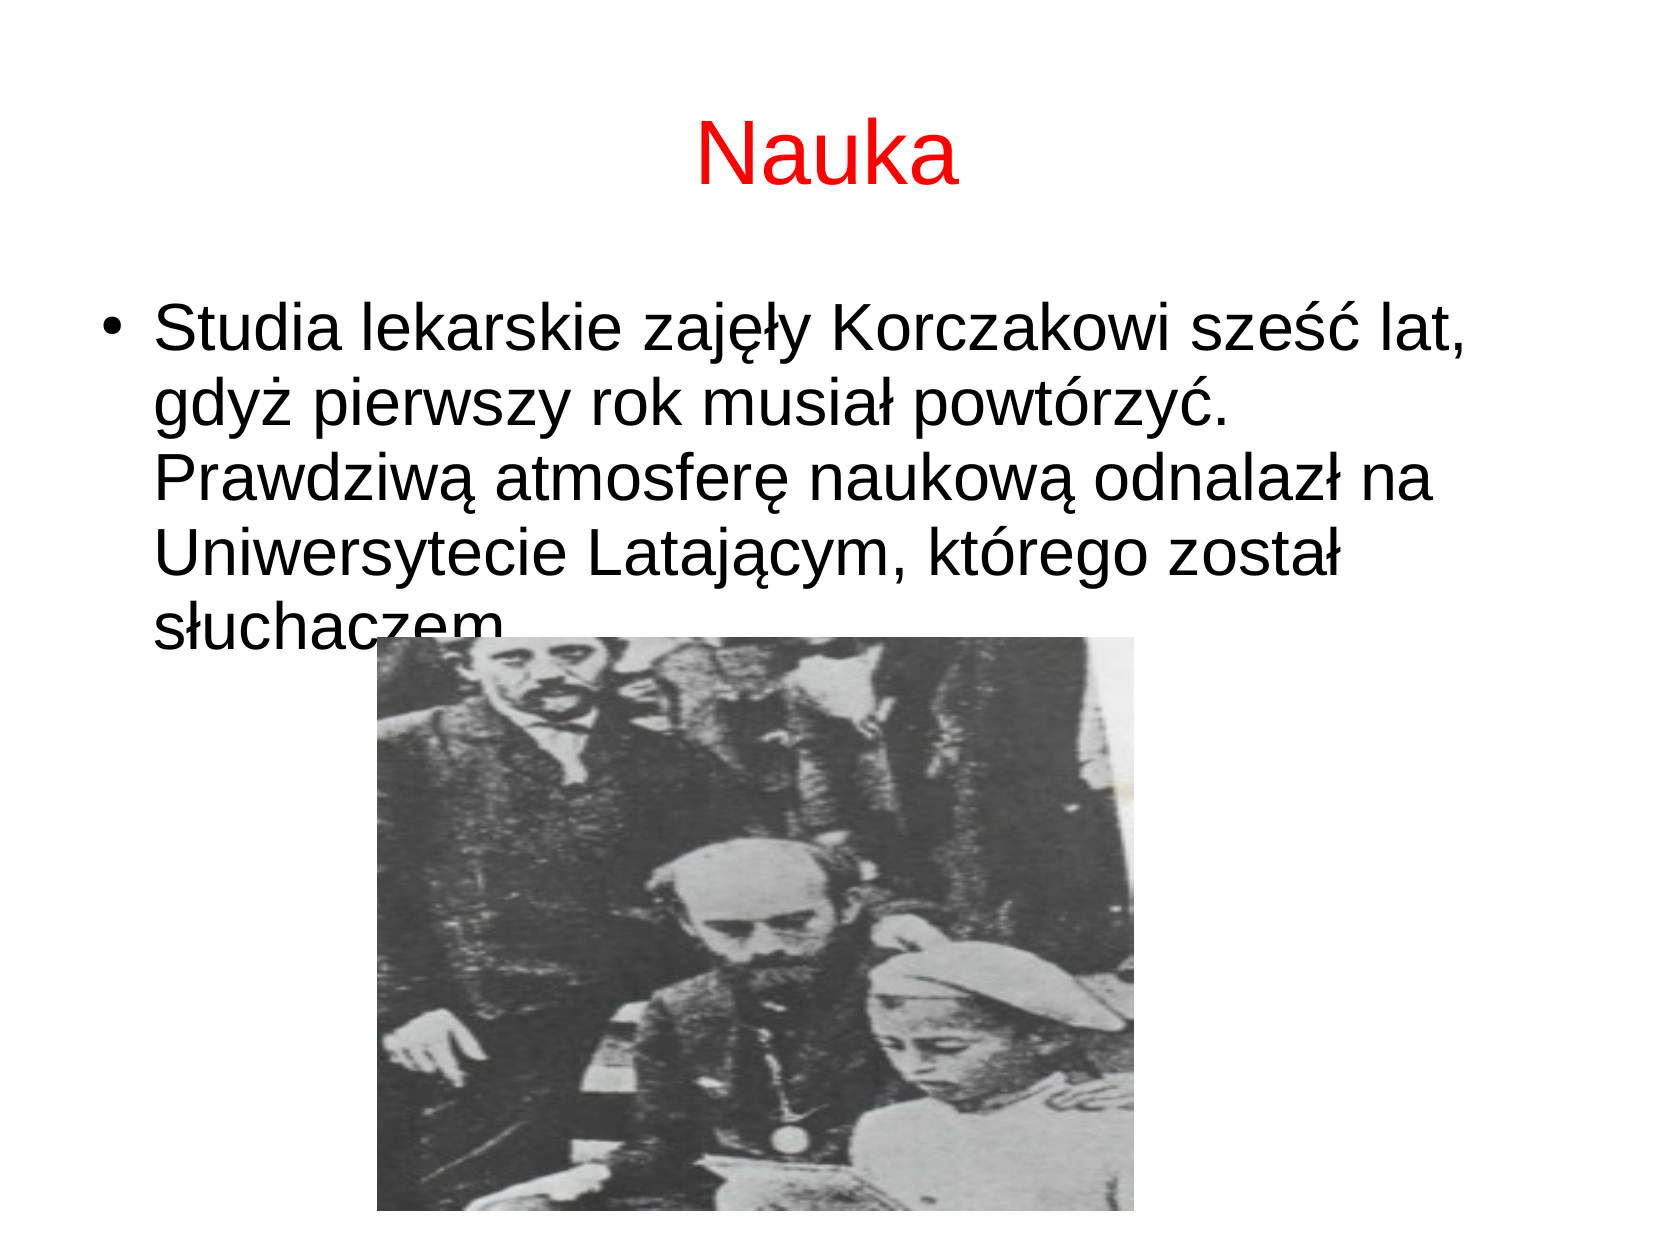

# Nauka
Studia lekarskie zajęły Korczakowi sześć lat, gdyż pierwszy rok musiał powtórzyć. Prawdziwą atmosferę naukową odnalazł na Uniwersytecie Latającym, którego został słuchaczem.